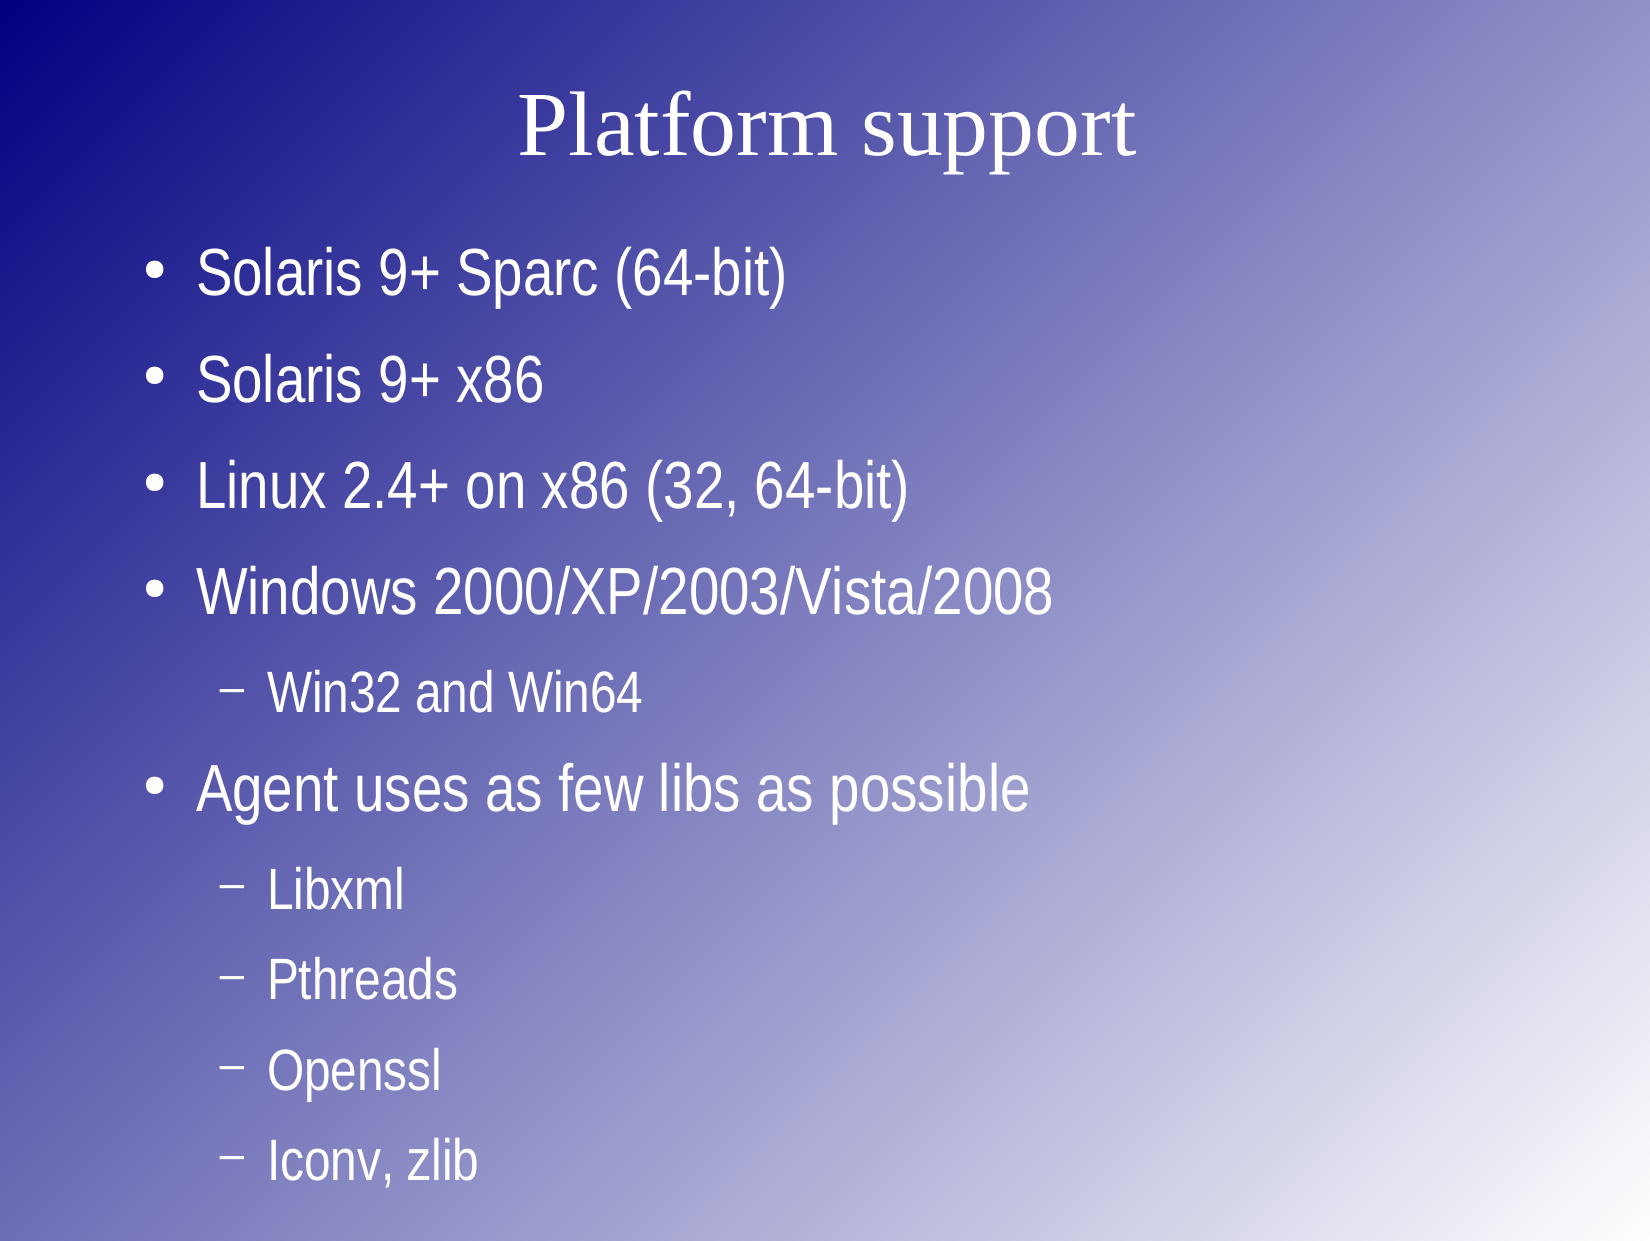

# Platform support
Solaris 9+ Sparc (64-bit)
Solaris 9+ x86
Linux 2.4+ on x86 (32, 64-bit)
Windows 2000/XP/2003/Vista/2008
Win32 and Win64
Agent uses as few libs as possible
Libxml
Pthreads
Openssl
Iconv, zlib